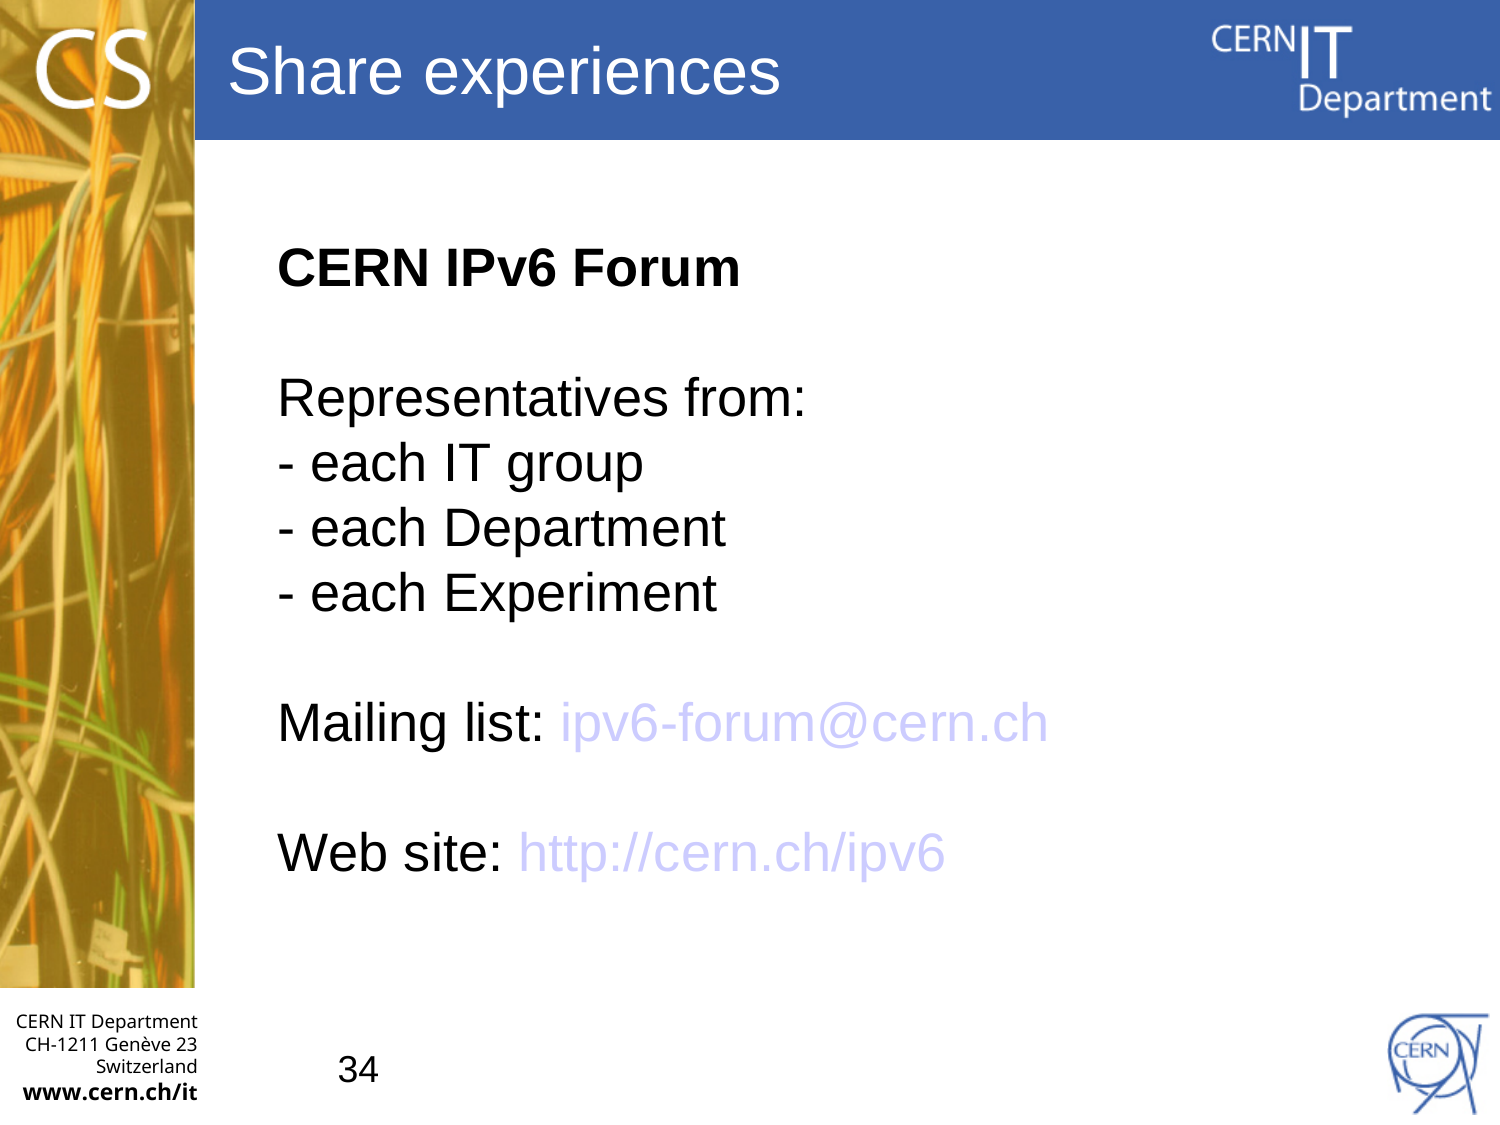

# Share experiences
CERN IPv6 Forum
Representatives from:
- each IT group
- each Department
- each Experiment
Mailing list: ipv6-forum@cern.ch
Web site: http://cern.ch/ipv6